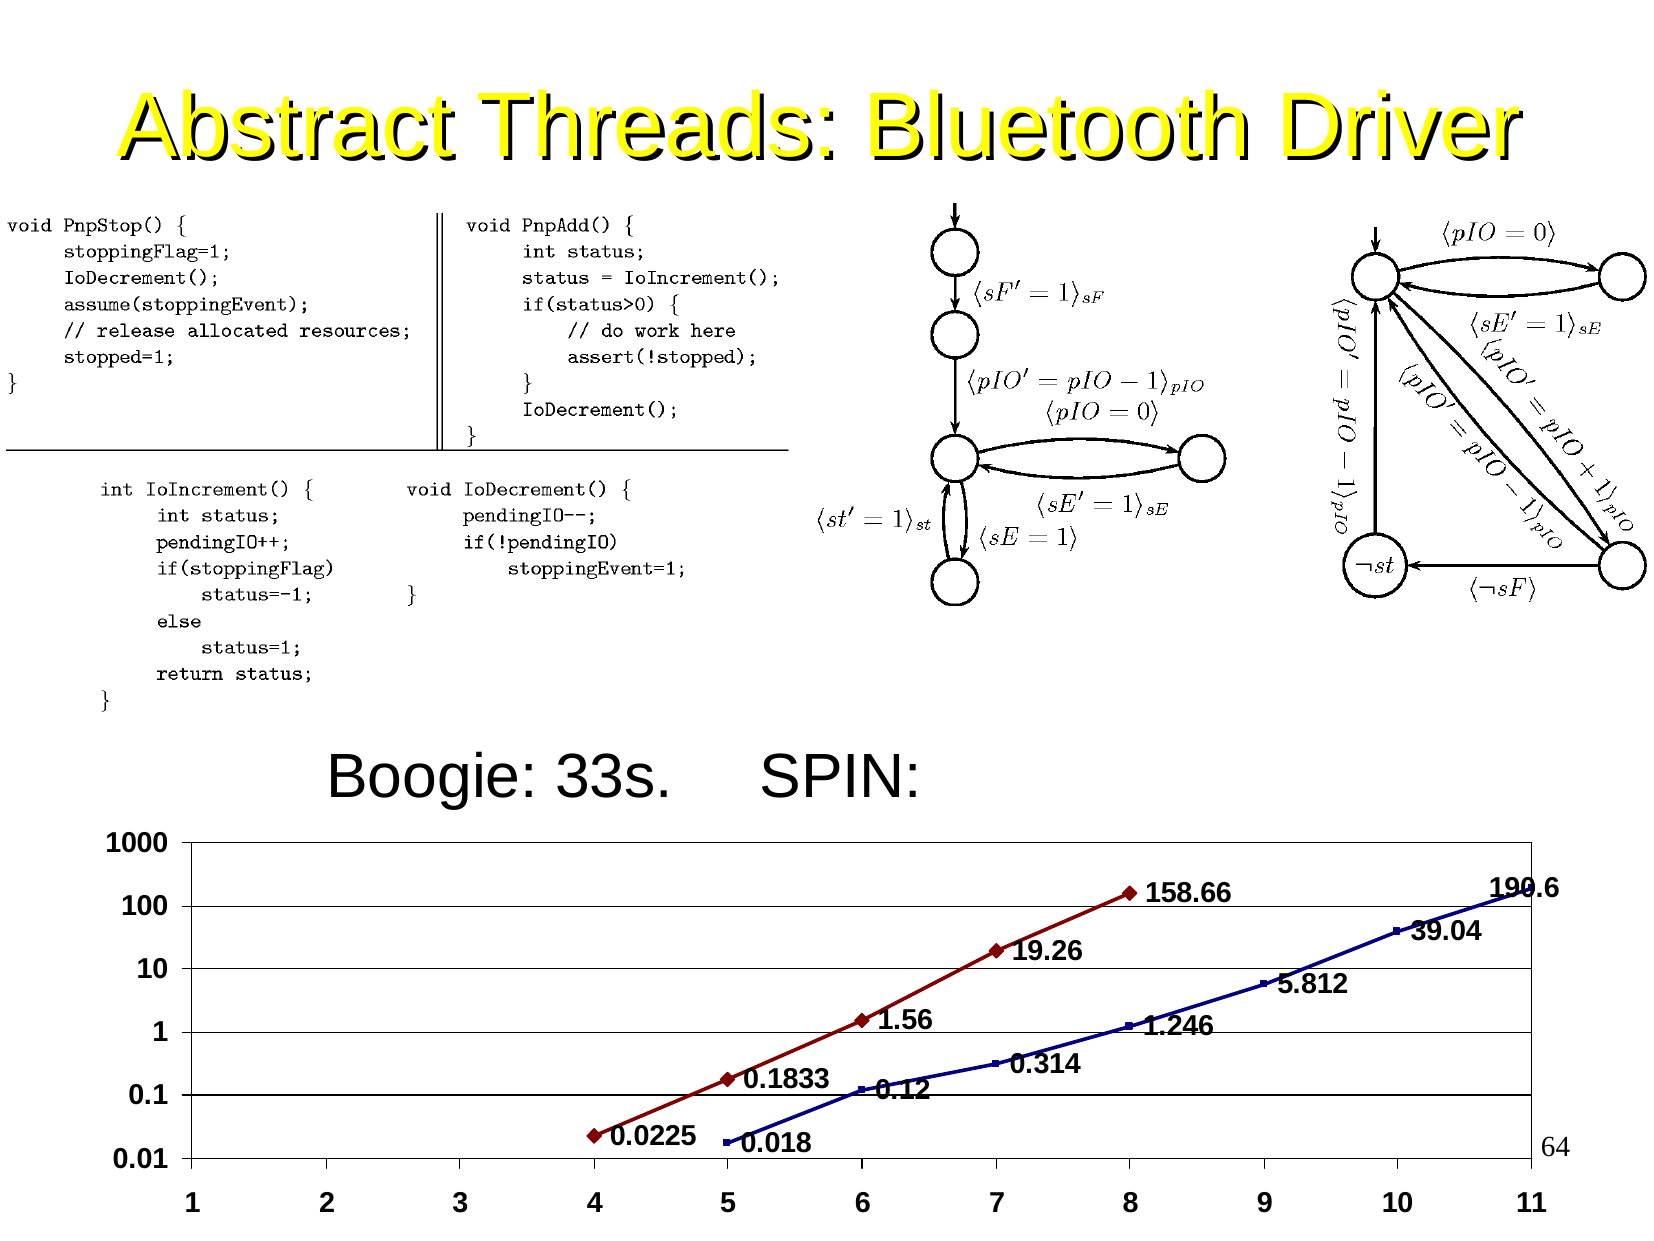

# Abstract Threads: Bluetooth Driver
Boogie: 33s. SPIN:
64